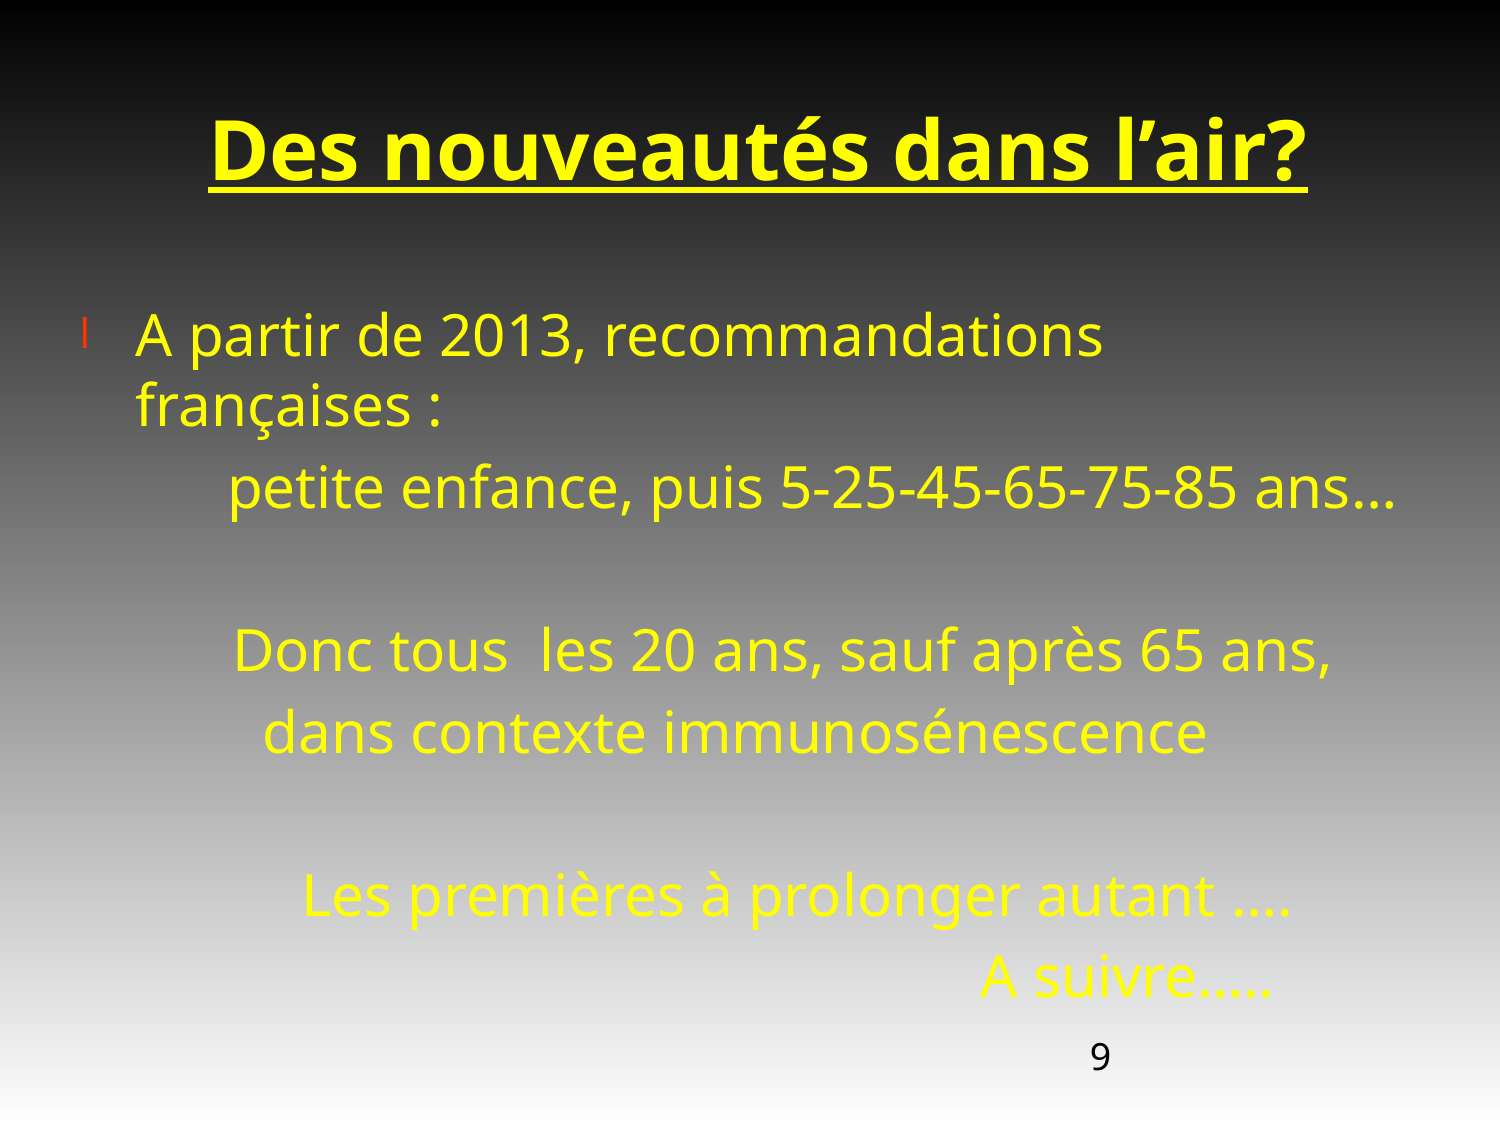

# Des nouveautés dans l’air?
A partir de 2013, recommandations françaises :
		petite enfance, puis 5-25-45-65-75-85 ans…
 Donc tous les 20 ans, sauf après 65 ans,
 dans contexte immunosénescence
			Les premières à prolonger autant ….
 												 A suivre…..